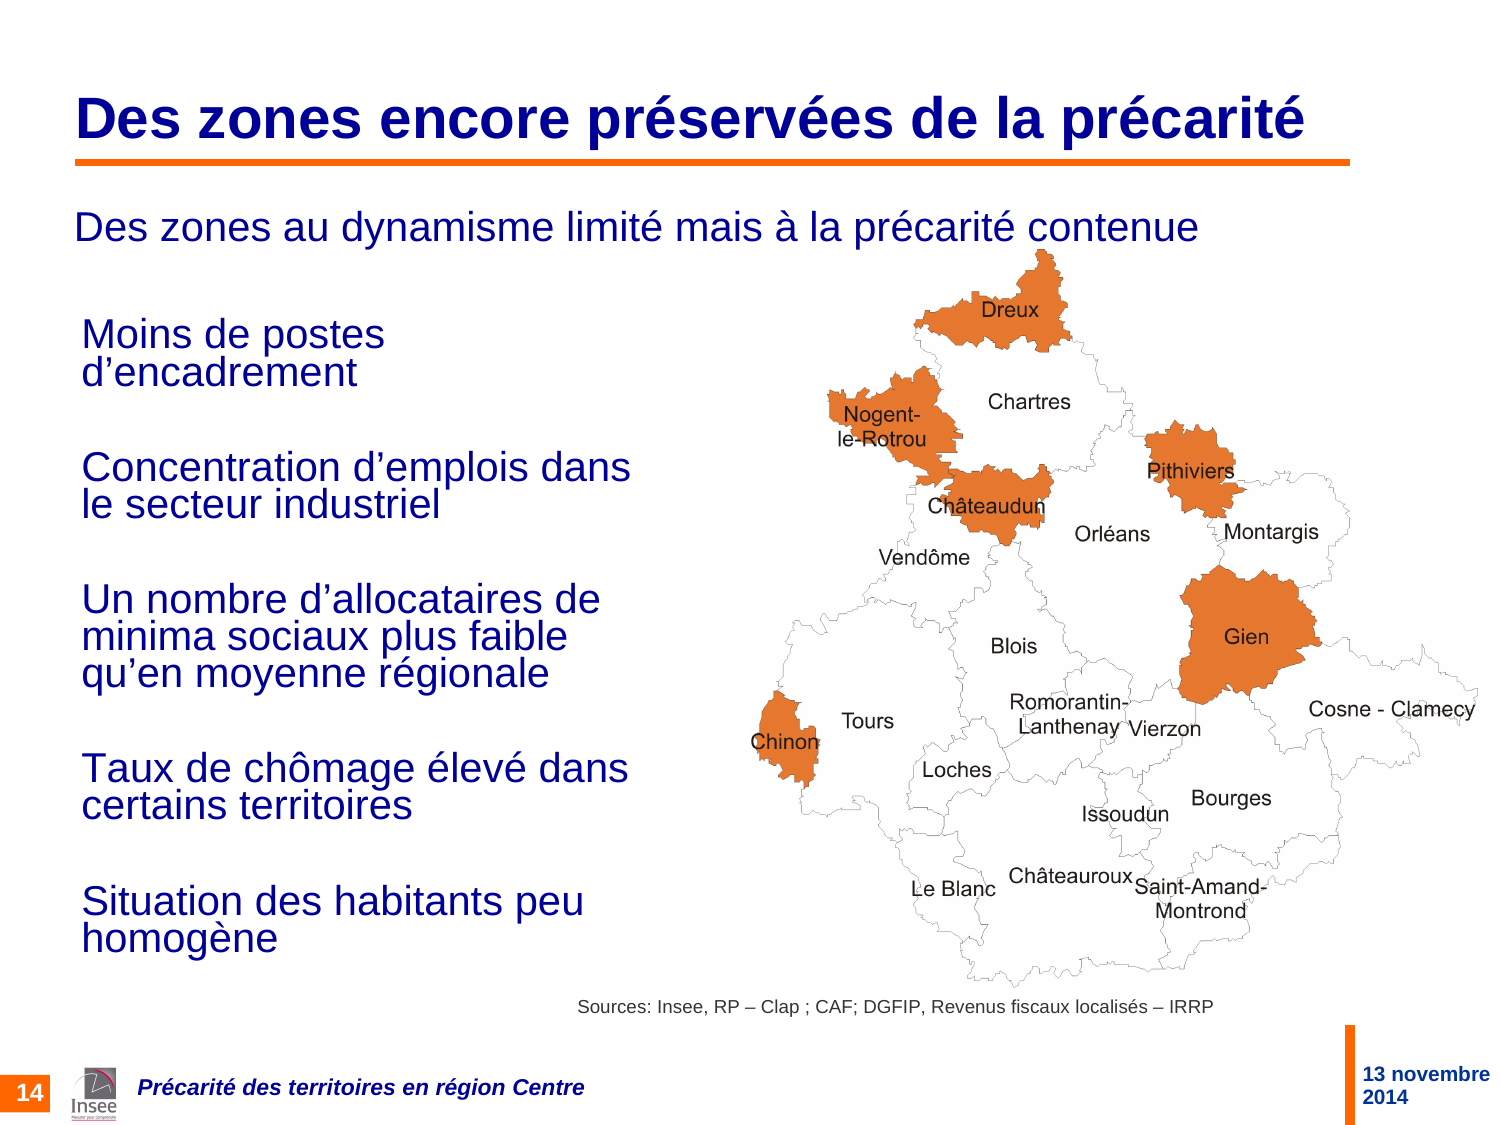

# Des zones encore préservées de la précarité
 Des zones au dynamisme limité mais à la précarité contenue
Moins de postes d’encadrement
Concentration d’emplois dans le secteur industriel
Un nombre d’allocataires de minima sociaux plus faible qu’en moyenne régionale
Taux de chômage élevé dans certains territoires
Situation des habitants peu homogène
Sources: Insee, RP – Clap ; CAF; DGFIP, Revenus fiscaux localisés – IRRP
Date
14
Titre du diaporama